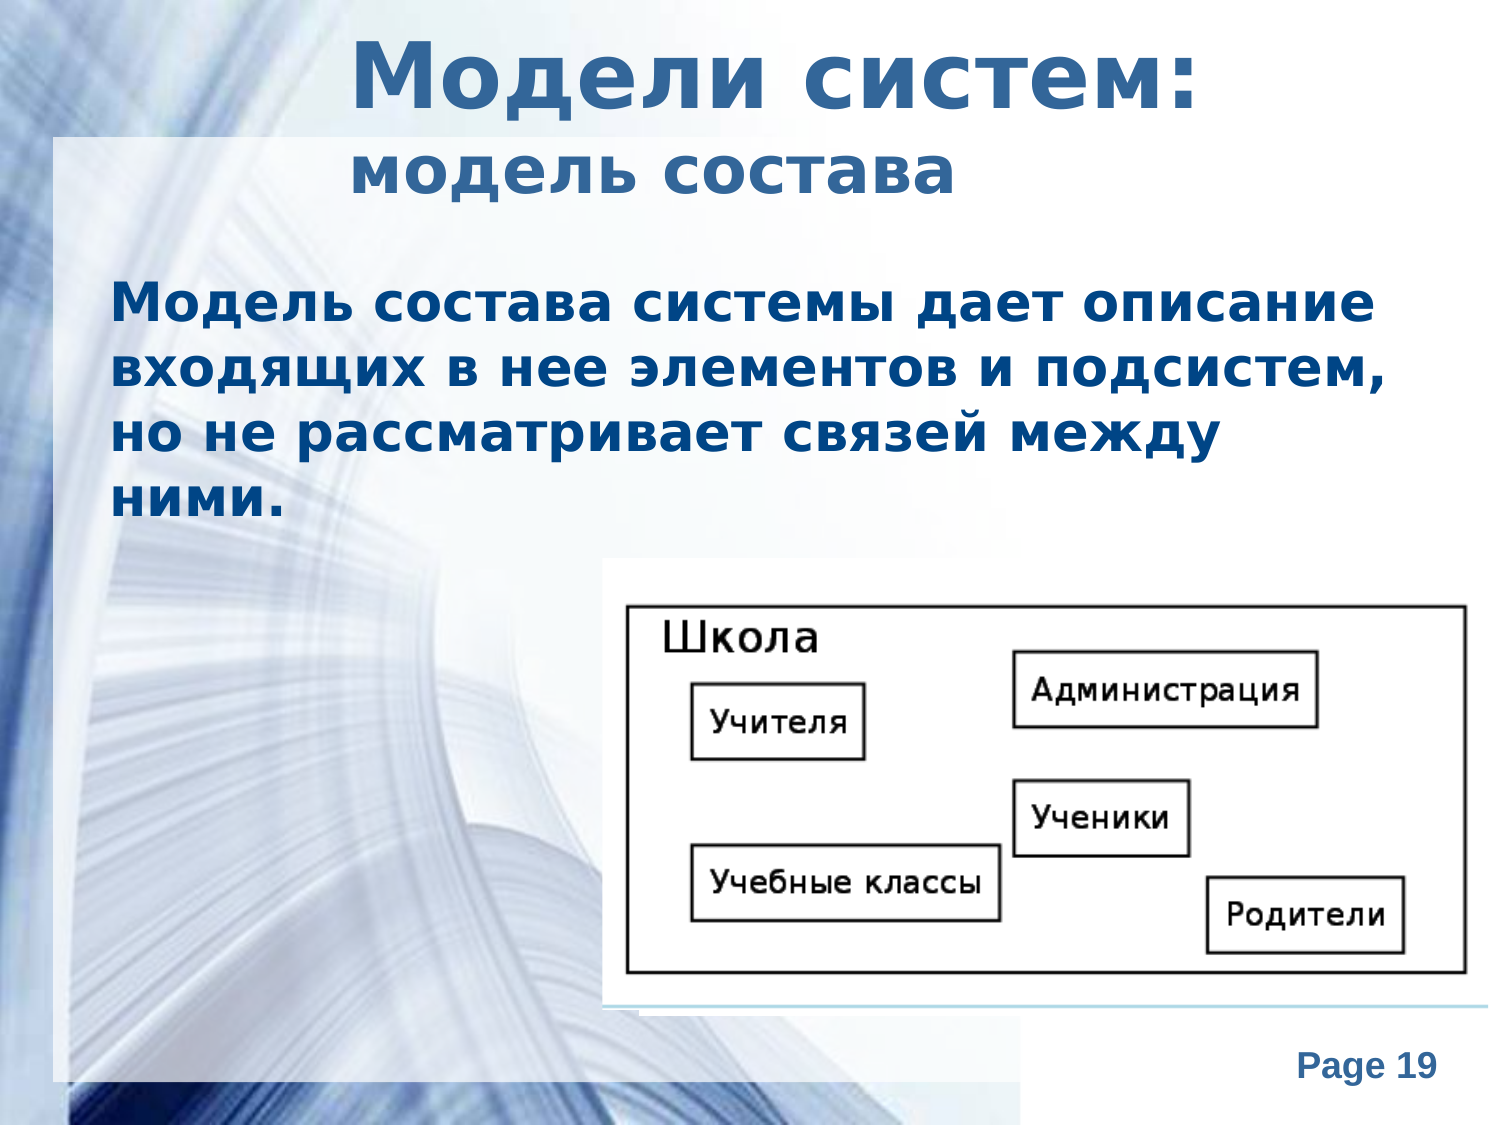

Модели систем:
модель состава
Модель состава системы дает описание входящих в нее элементов и подсистем, но не рассматривает связей между ними.